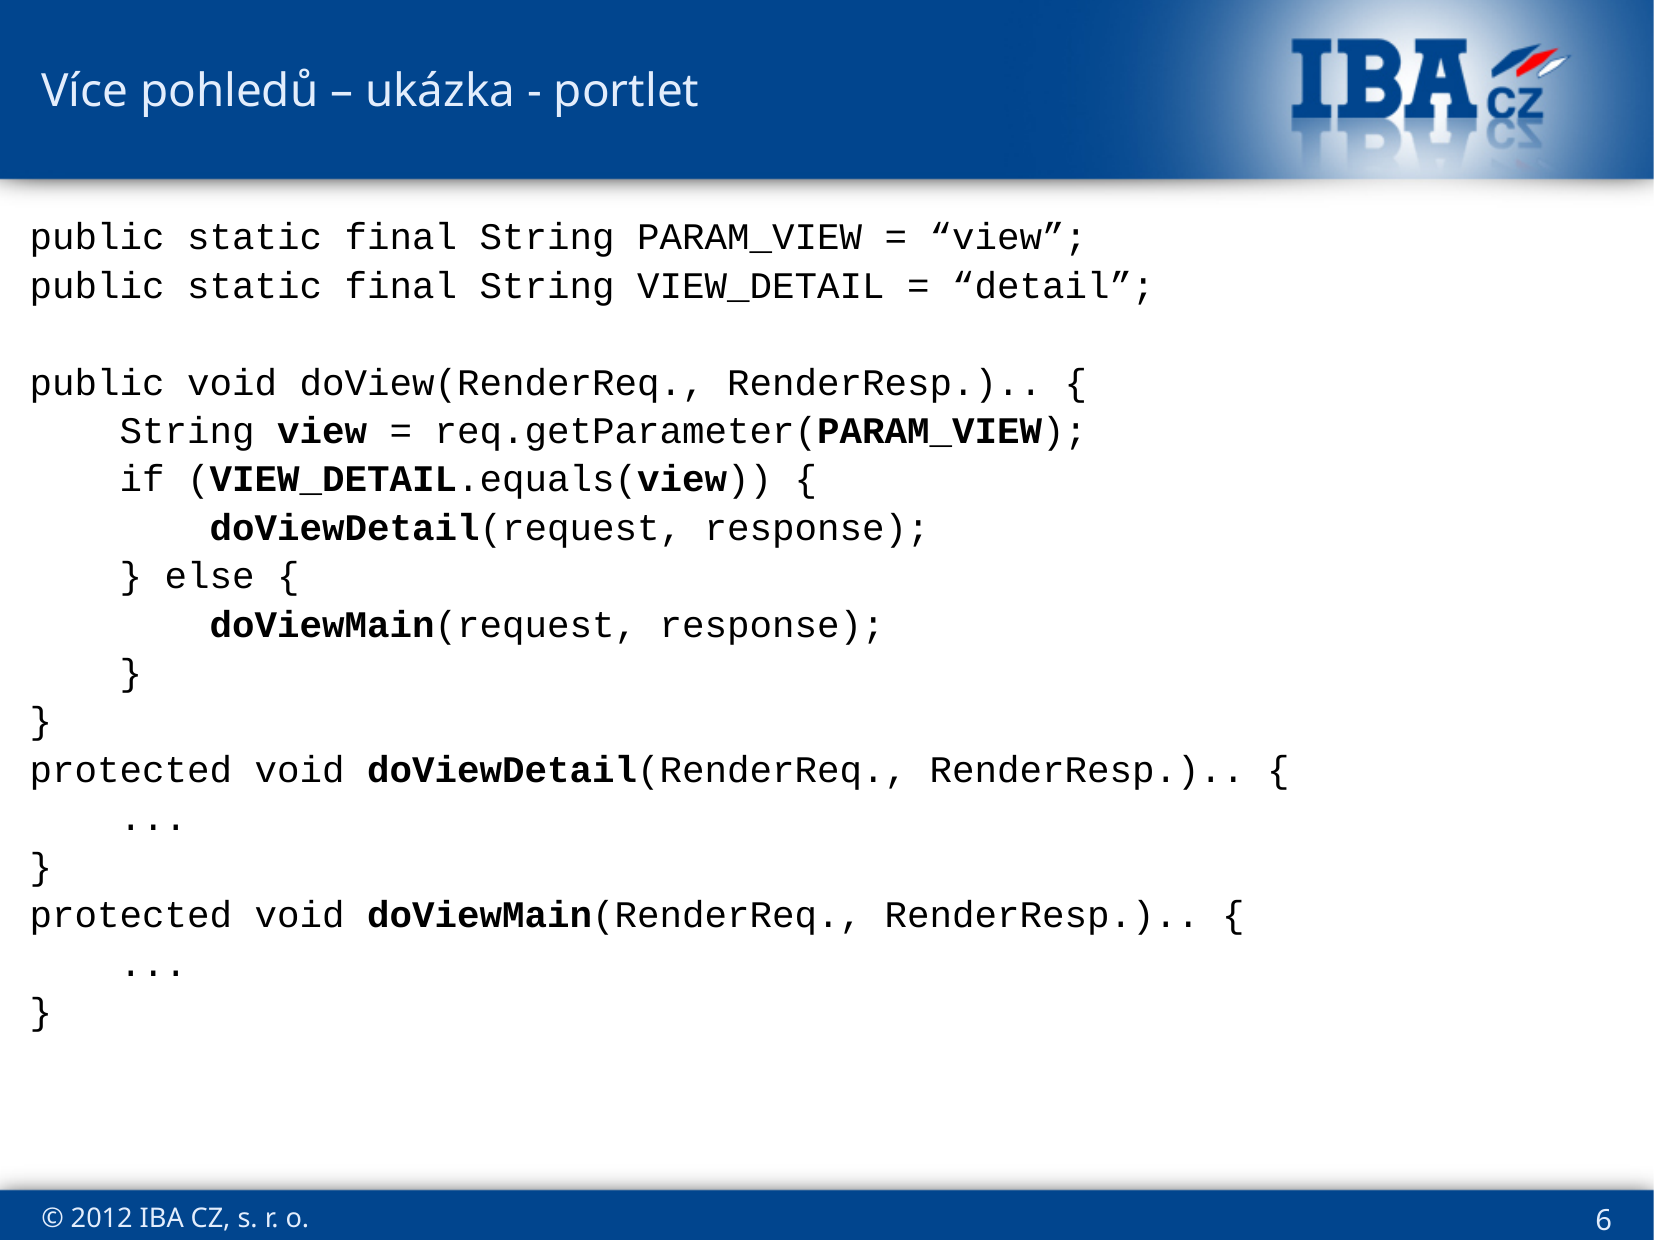

# Více pohledů – ukázka - portlet
public static final String PARAM_VIEW = “view”;
public static final String VIEW_DETAIL = “detail”;
public void doView(RenderReq., RenderResp.).. {
 String view = req.getParameter(PARAM_VIEW);
 if (VIEW_DETAIL.equals(view)) {
 doViewDetail(request, response);
 } else {
 doViewMain(request, response);
 }
}
protected void doViewDetail(RenderReq., RenderResp.).. {
 ...
}
protected void doViewMain(RenderReq., RenderResp.).. {
 ...
}
6